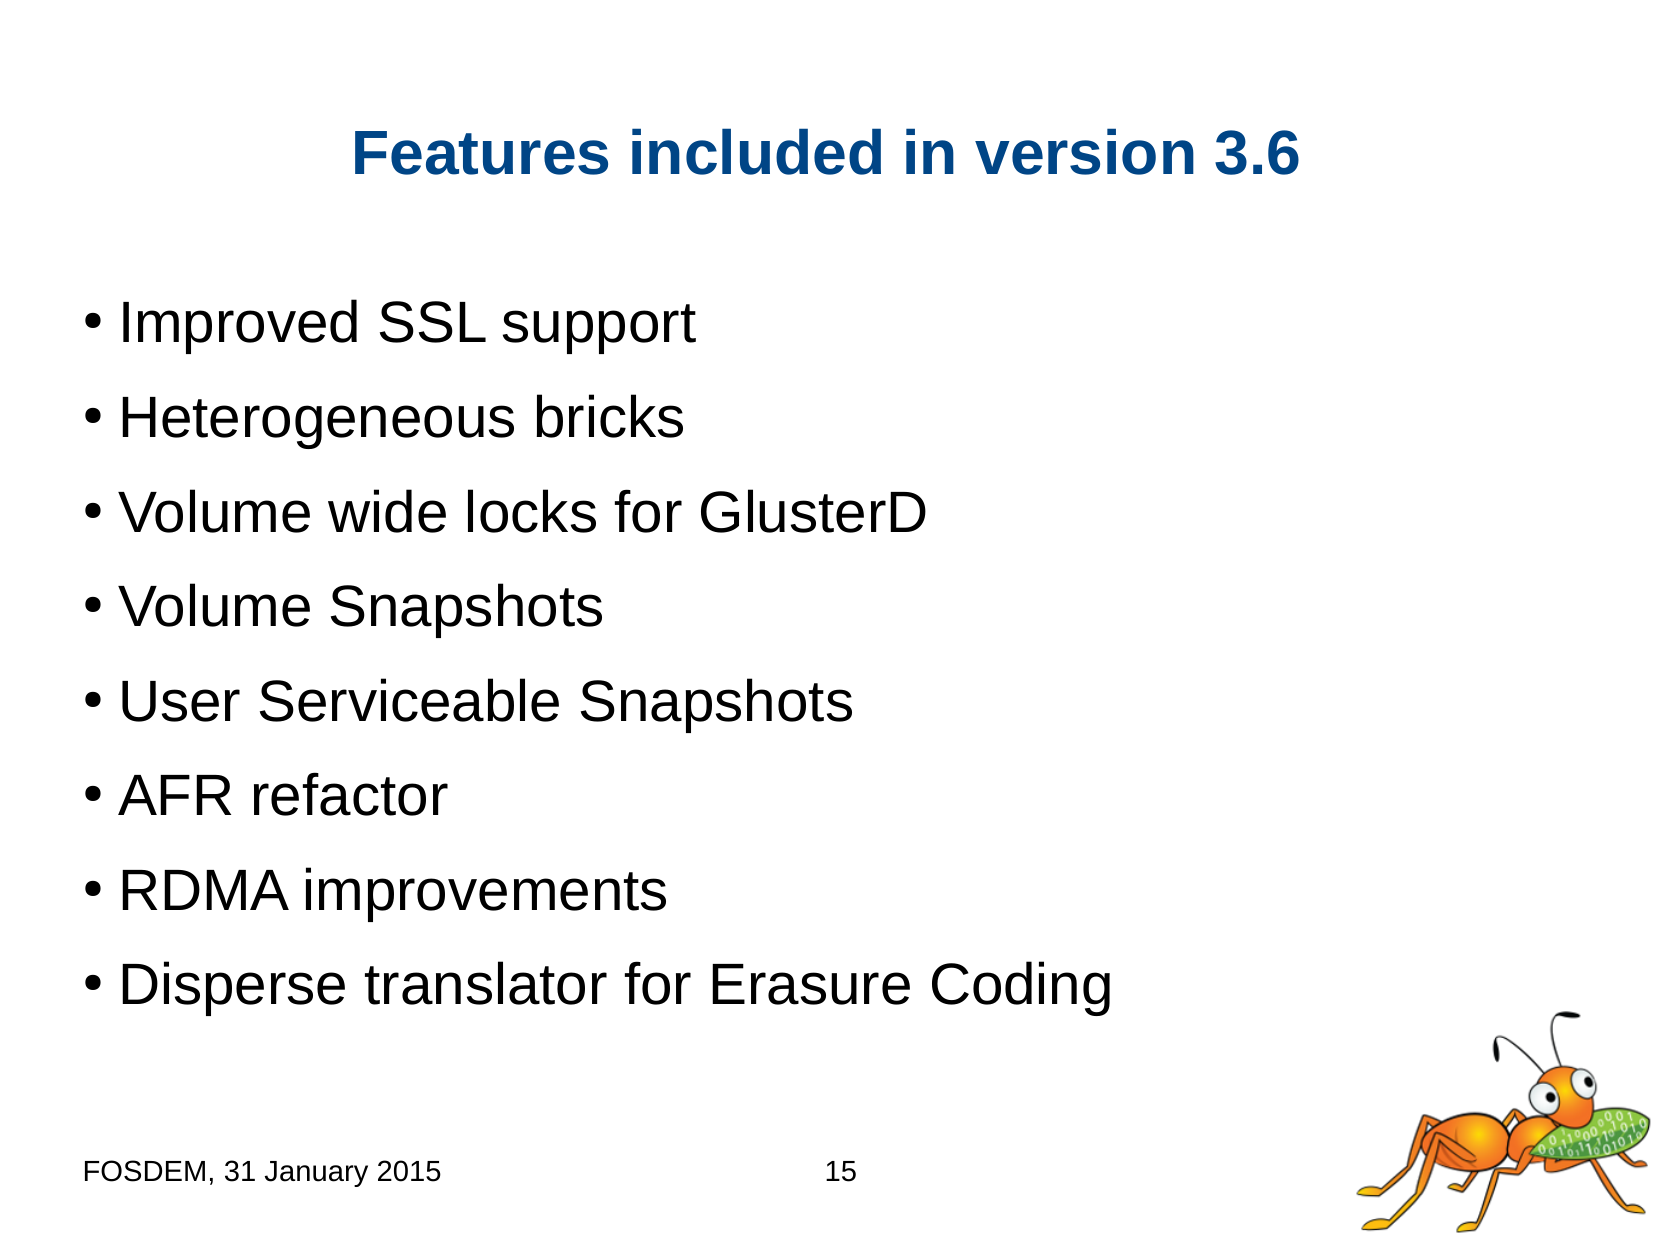

# Features included in version 3.6
Improved SSL support
Heterogeneous bricks
Volume wide locks for GlusterD
Volume Snapshots
User Serviceable Snapshots
AFR refactor
RDMA improvements
Disperse translator for Erasure Coding
FOSDEM, 31 January 2015
15